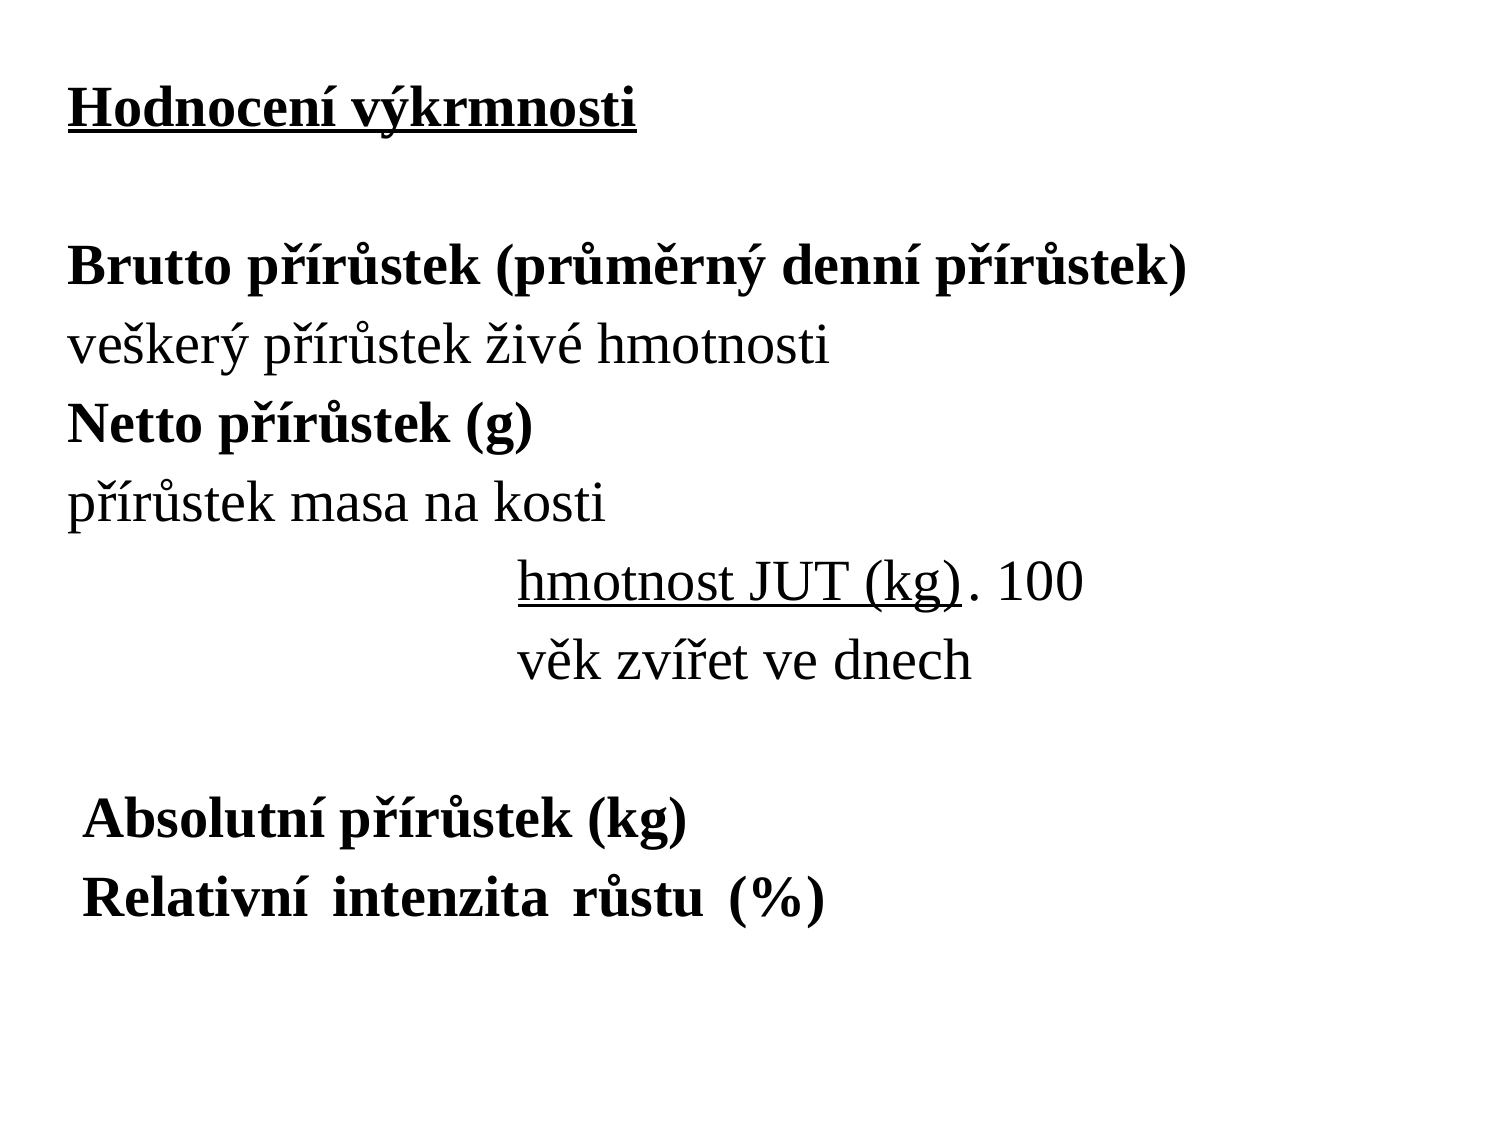

# Hodnocení výkrmnosti
Brutto přírůstek (průměrný denní přírůstek)
veškerý přírůstek živé hmotnosti
Netto přírůstek (g)
přírůstek masa na kosti
				hmotnost JUT (kg)	. 100
				věk zvířet ve dnech
 Absolutní přírůstek (kg)
 Relativní intenzita růstu (%)